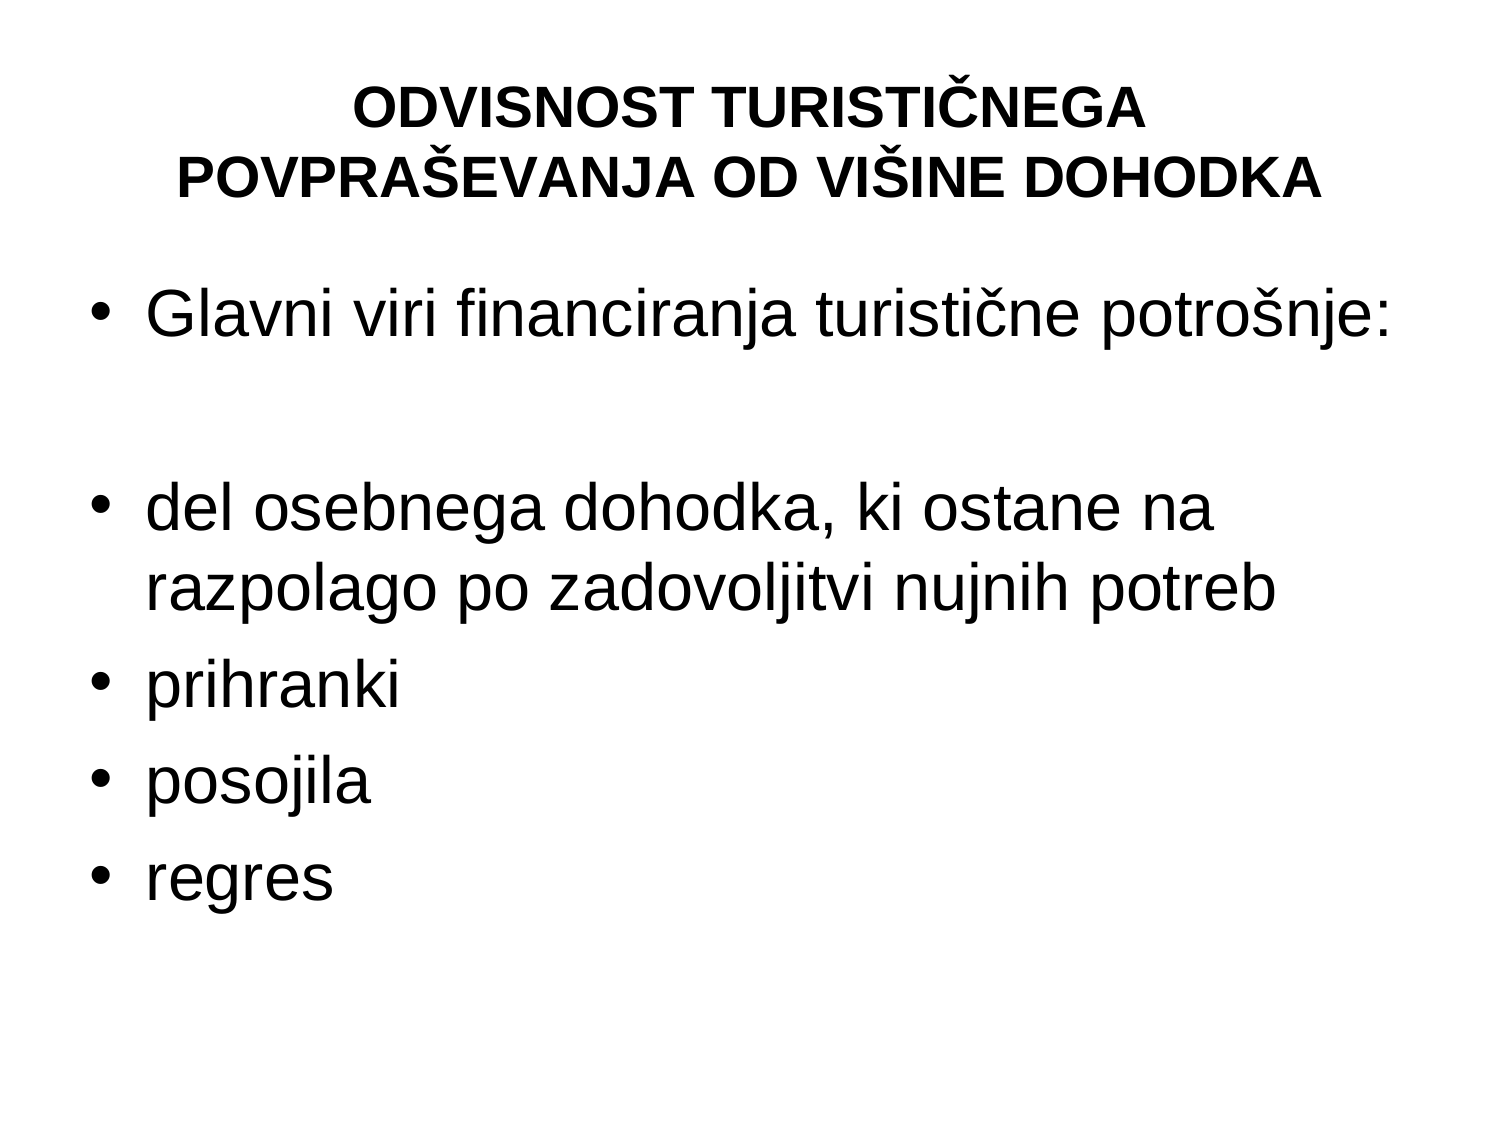

# ODVISNOST TURISTIČNEGA POVPRAŠEVANJA OD VIŠINE DOHODKA
Glavni viri financiranja turistične potrošnje:
del osebnega dohodka, ki ostane na razpolago po zadovoljitvi nujnih potreb
prihranki
posojila
regres